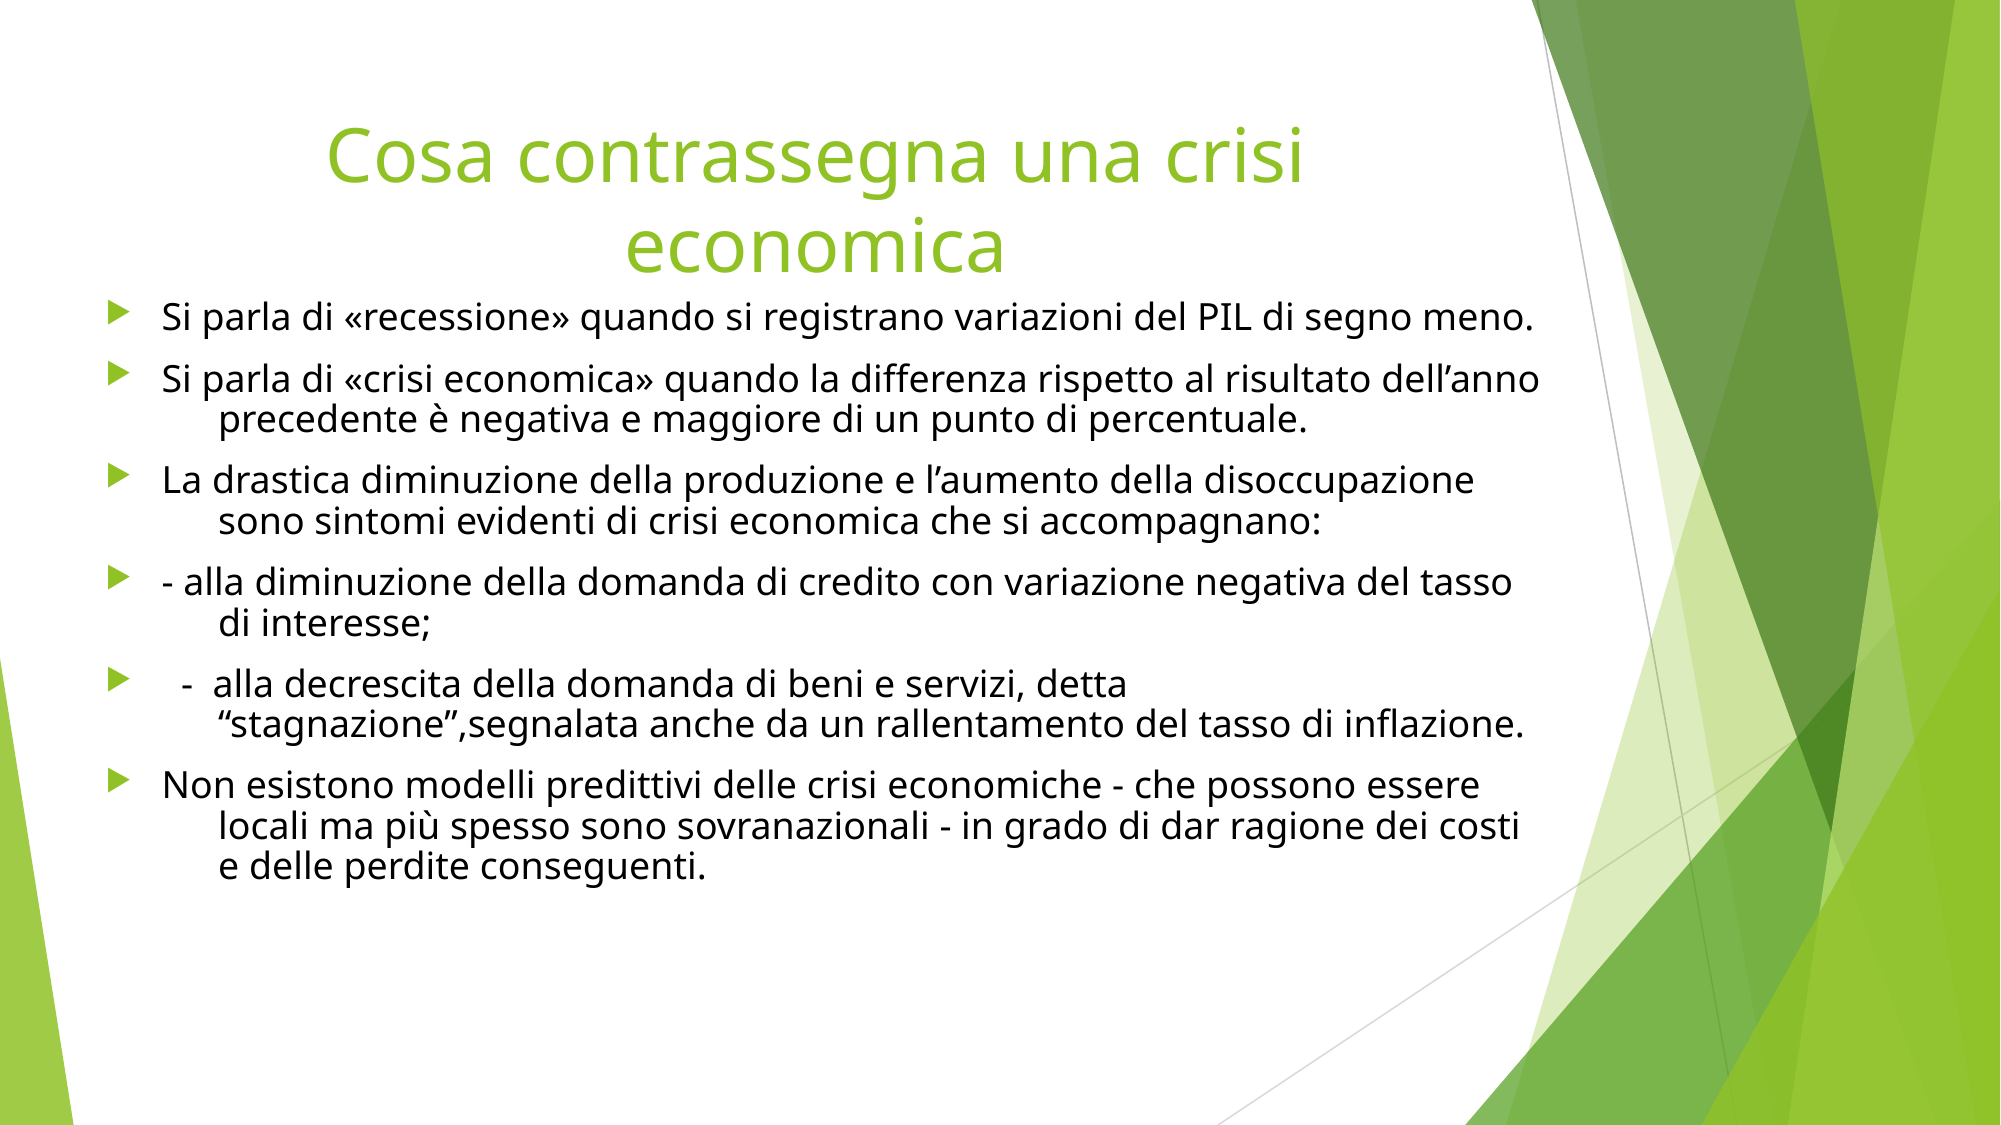

# Cosa contrassegna una crisi economica
Si parla di «recessione» quando si registrano variazioni del PIL di segno meno.
Si parla di «crisi economica» quando la differenza rispetto al risultato dell’anno precedente è negativa e maggiore di un punto di percentuale.
La drastica diminuzione della produzione e l’aumento della disoccupazione sono sintomi evidenti di crisi economica che si accompagnano:
- alla diminuzione della domanda di credito con variazione negativa del tasso di interesse;
 - alla decrescita della domanda di beni e servizi, detta “stagnazione”,segnalata anche da un rallentamento del tasso di inflazione.
Non esistono modelli predittivi delle crisi economiche - che possono essere locali ma più spesso sono sovranazionali - in grado di dar ragione dei costi e delle perdite conseguenti.